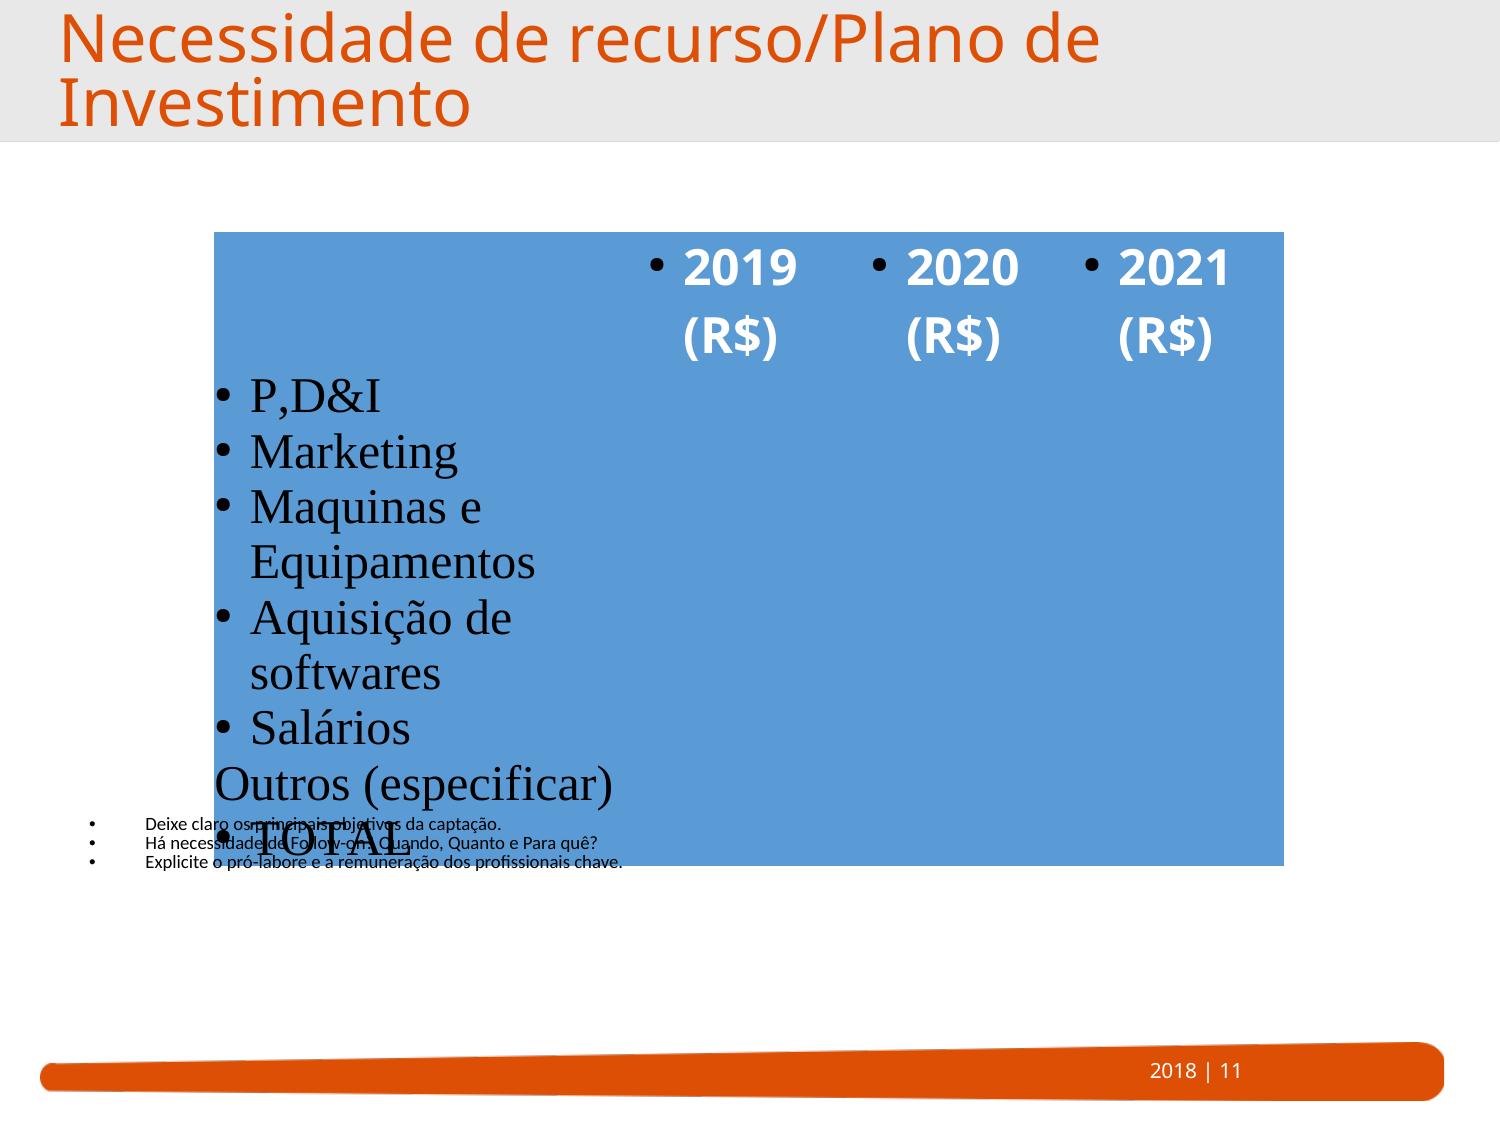

Necessidade de recurso/Plano de Investimento
| | 2019 (R$) | 2020 (R$) | 2021 (R$) |
| --- | --- | --- | --- |
| P,D&I | | | |
| Marketing | | | |
| Maquinas e Equipamentos | | | |
| Aquisição de softwares | | | |
| Salários | | | |
| Outros (especificar) | | | |
| TOTAL | | | |
Deixe claro os principais objetivos da captação.
Há necessidade de Follow-on? Quando, Quanto e Para quê?
Explicite o pró-labore e a remuneração dos profissionais chave.